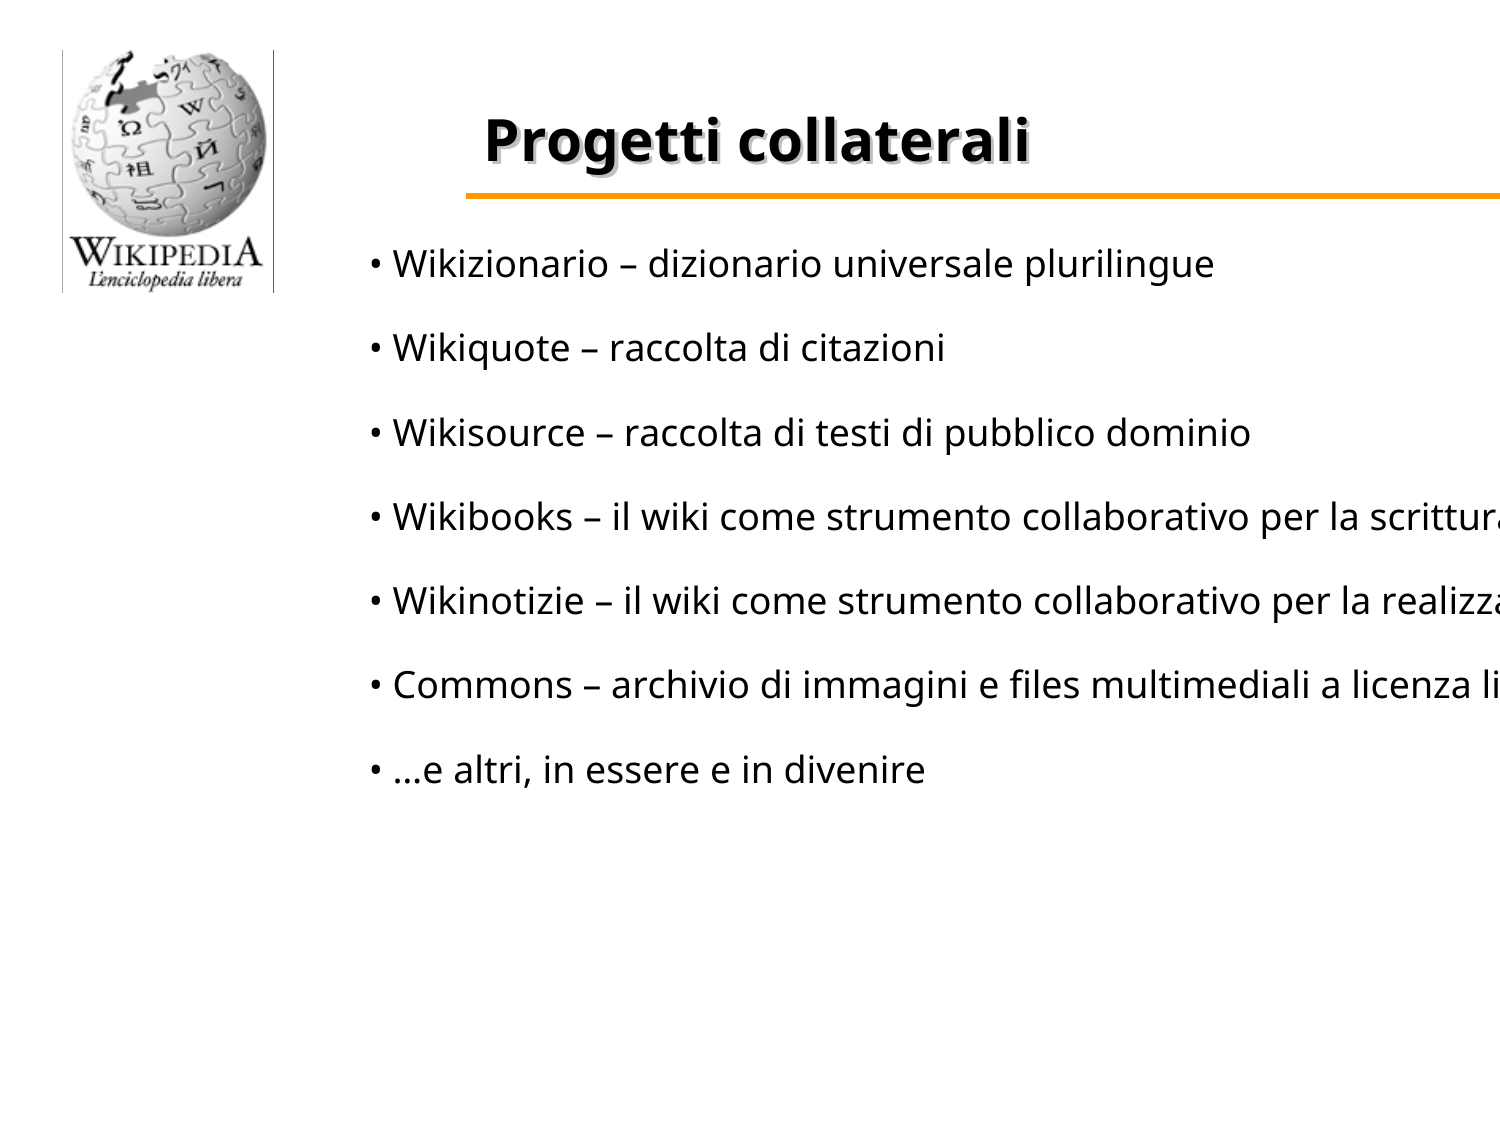

Progetti collaterali
 Wikizionario – dizionario universale plurilingue
 Wikiquote – raccolta di citazioni
 Wikisource – raccolta di testi di pubblico dominio
 Wikibooks – il wiki come strumento collaborativo per la scrittura di libri di testo e opere tematiche
 Wikinotizie – il wiki come strumento collaborativo per la realizzazione di un giornale on-line
 Commons – archivio di immagini e files multimediali a licenza libera cui tutti I wiki-progetti possono attingere
 …e altri, in essere e in divenire